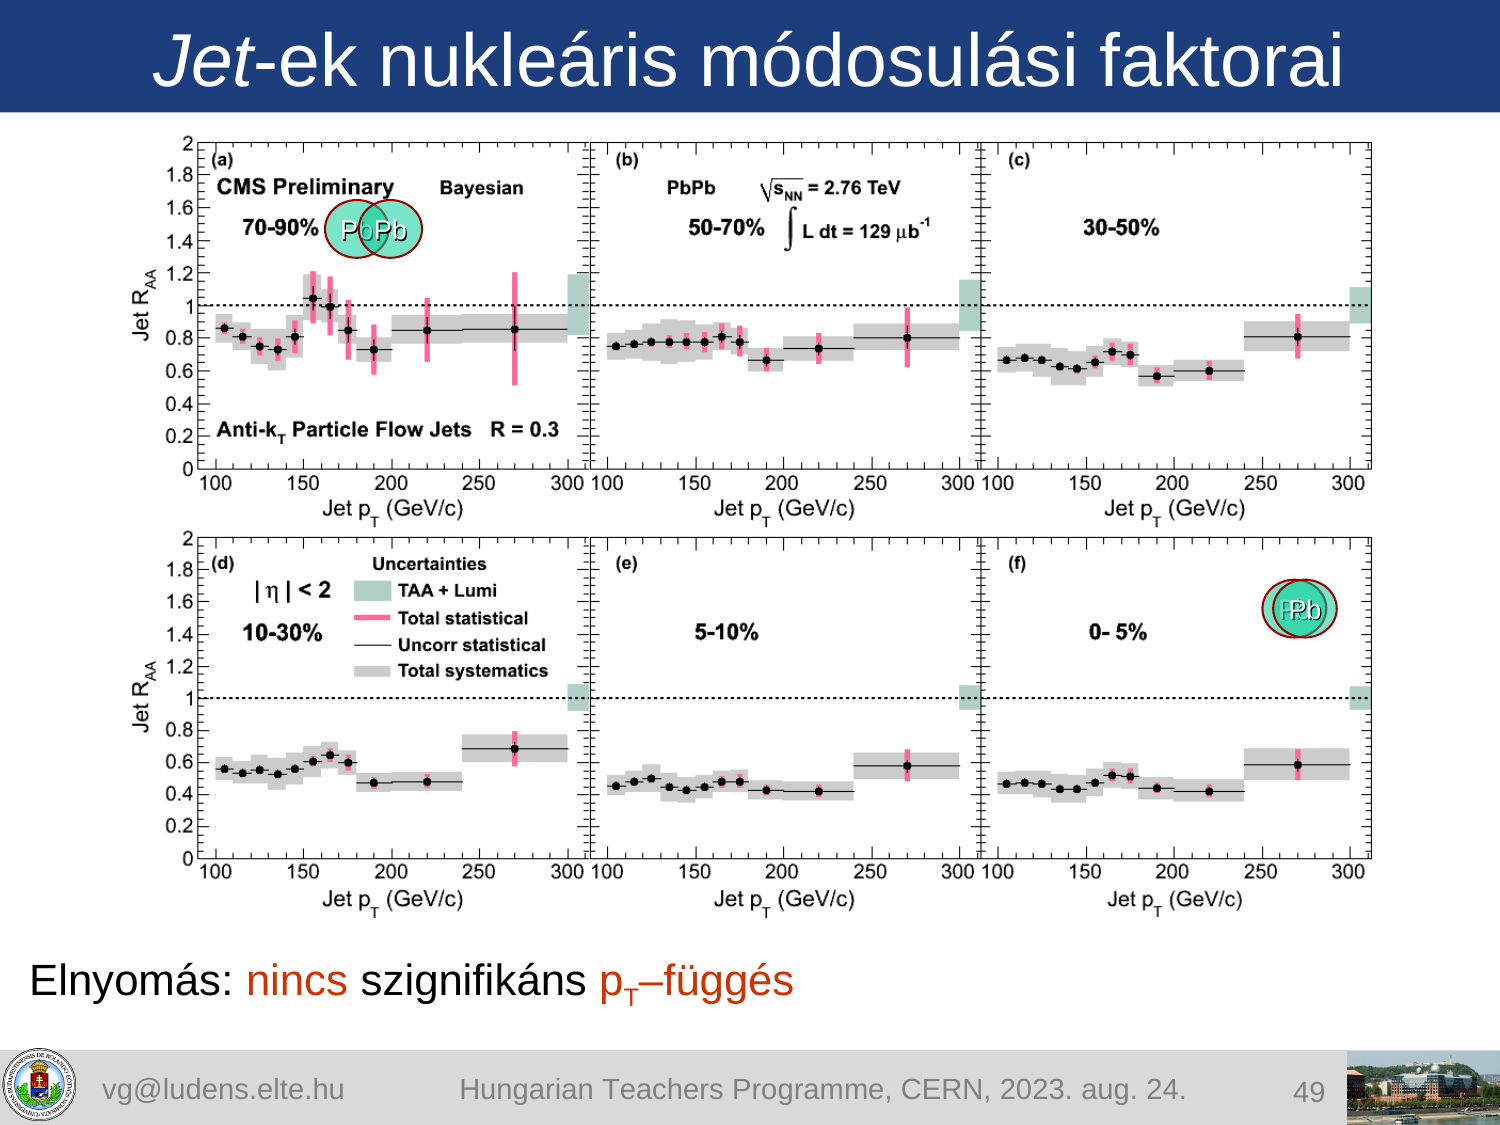

# Jet-ek nukleáris módosulási faktorai
Pb
Pb
Pb
Pb
Elnyomás: nincs szignifikáns pT–függés
49